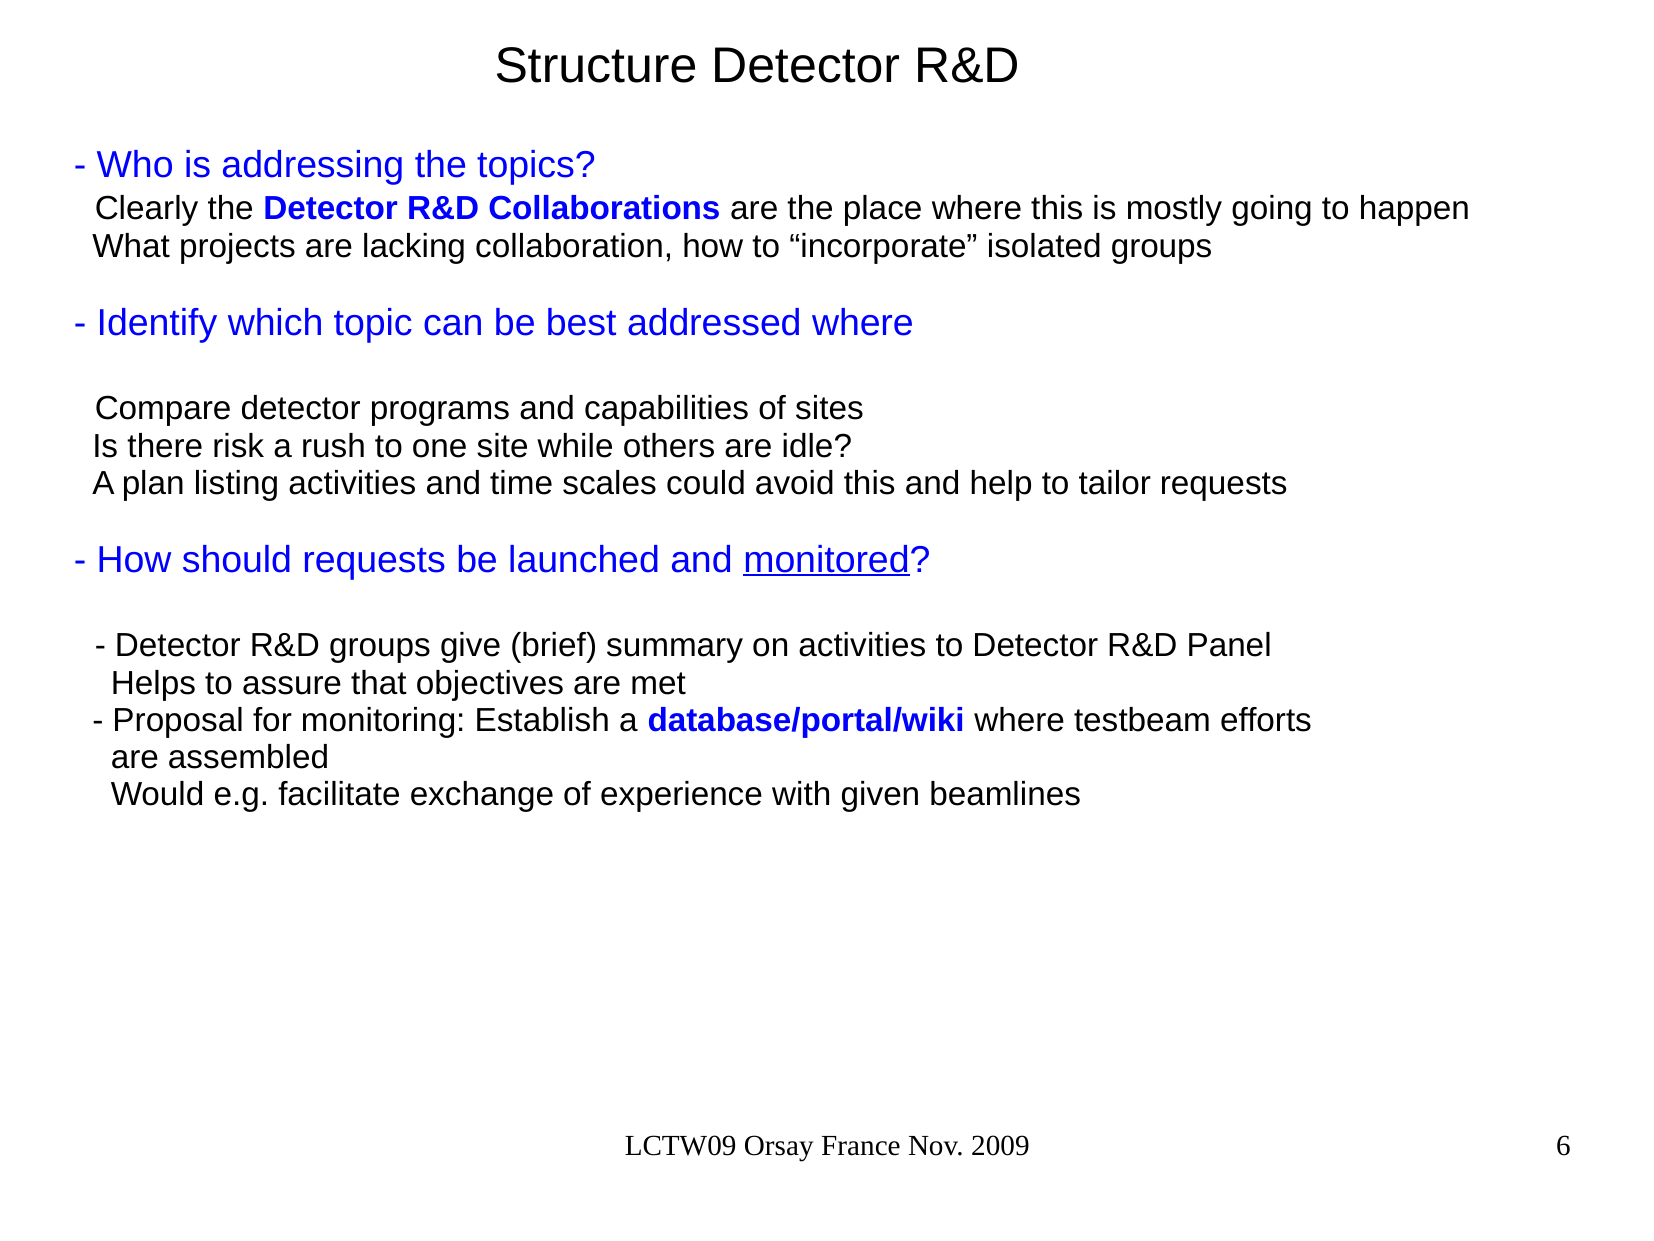

Structure Detector R&D
- Who is addressing the topics?
 Clearly the Detector R&D Collaborations are the place where this is mostly going to happen
 What projects are lacking collaboration, how to “incorporate” isolated groups
- Identify which topic can be best addressed where
 Compare detector programs and capabilities of sites
 Is there risk a rush to one site while others are idle?
 A plan listing activities and time scales could avoid this and help to tailor requests
- How should requests be launched and monitored?
 - Detector R&D groups give (brief) summary on activities to Detector R&D Panel
 Helps to assure that objectives are met
 - Proposal for monitoring: Establish a database/portal/wiki where testbeam efforts
 are assembled
 Would e.g. facilitate exchange of experience with given beamlines
LCTW09 Orsay France Nov. 2009
6